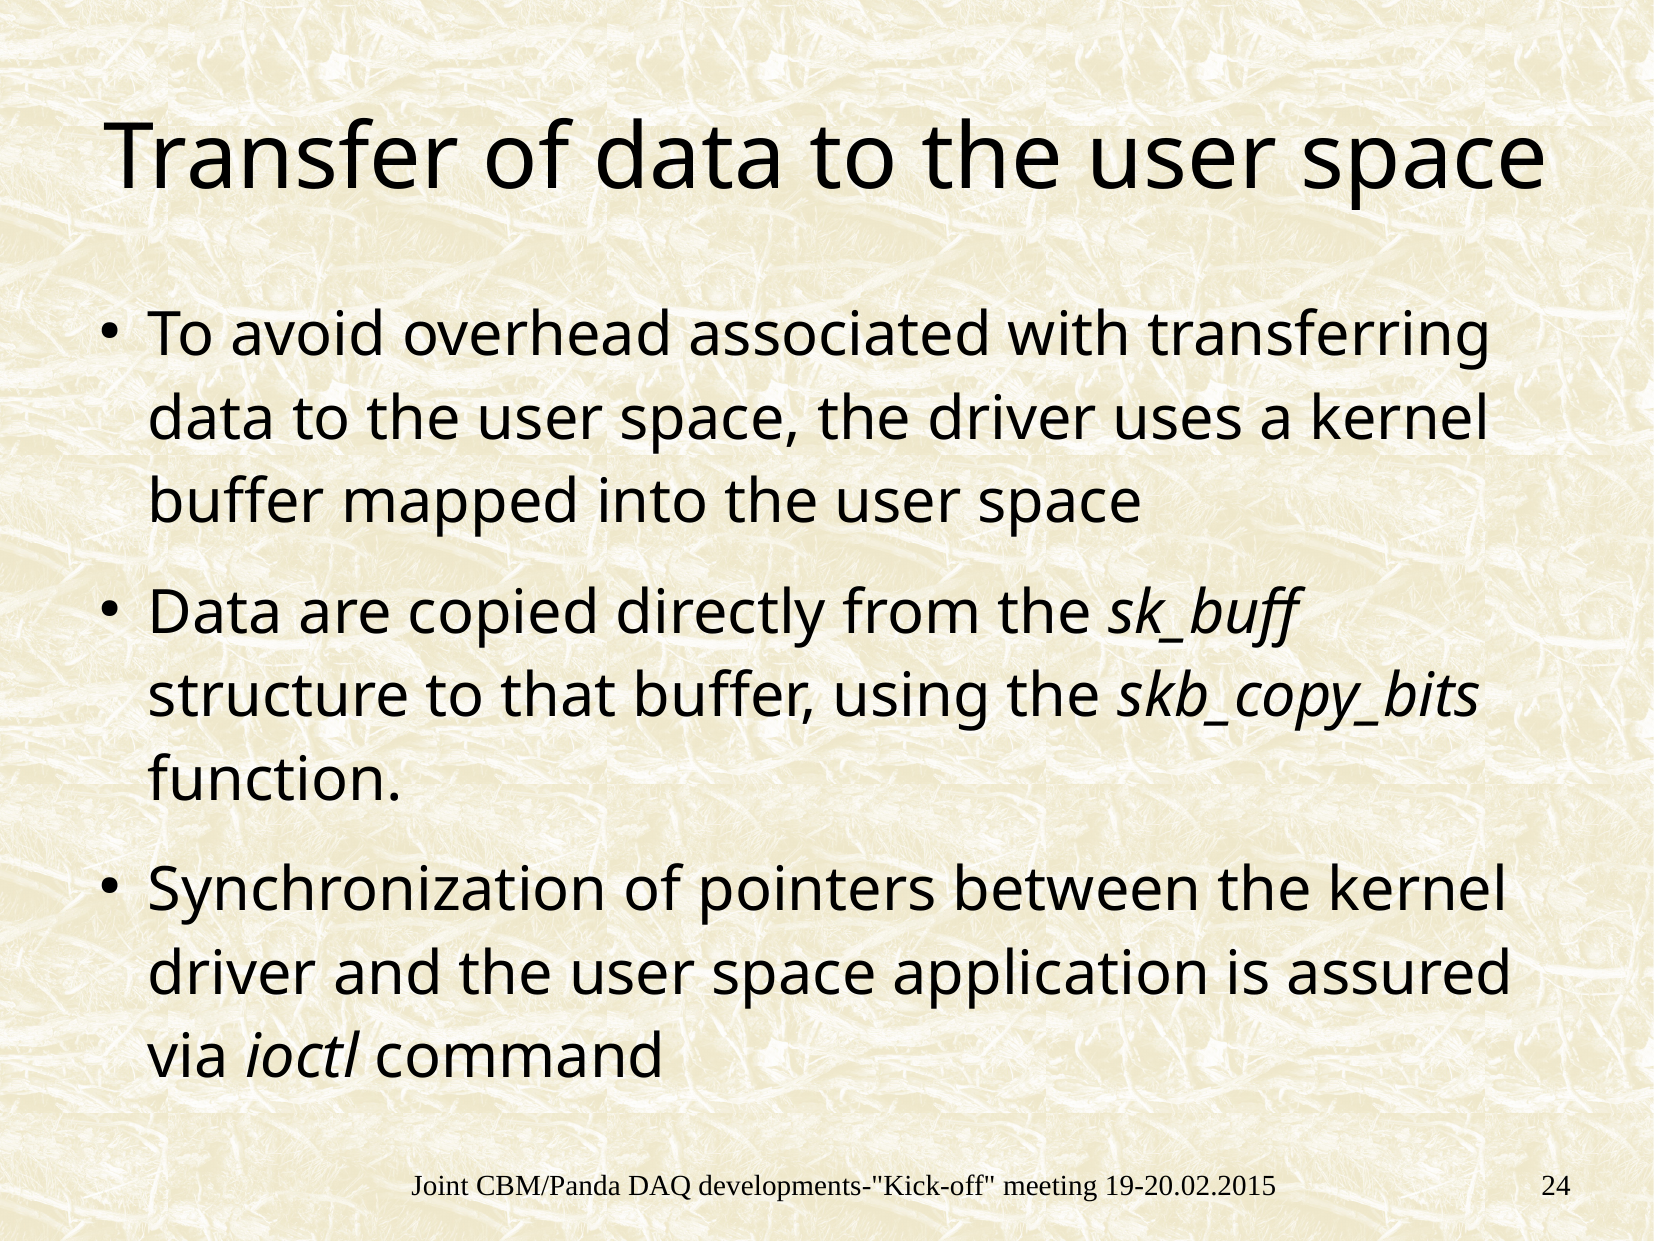

# Transfer of data to the user space
To avoid overhead associated with transferring data to the user space, the driver uses a kernel buffer mapped into the user space
Data are copied directly from the sk_buff structure to that buffer, using the skb_copy_bits function.
Synchronization of pointers between the kernel driver and the user space application is assured via ioctl command
Joint CBM/Panda DAQ developments-"Kick-off" meeting 19-20.02.2015
24